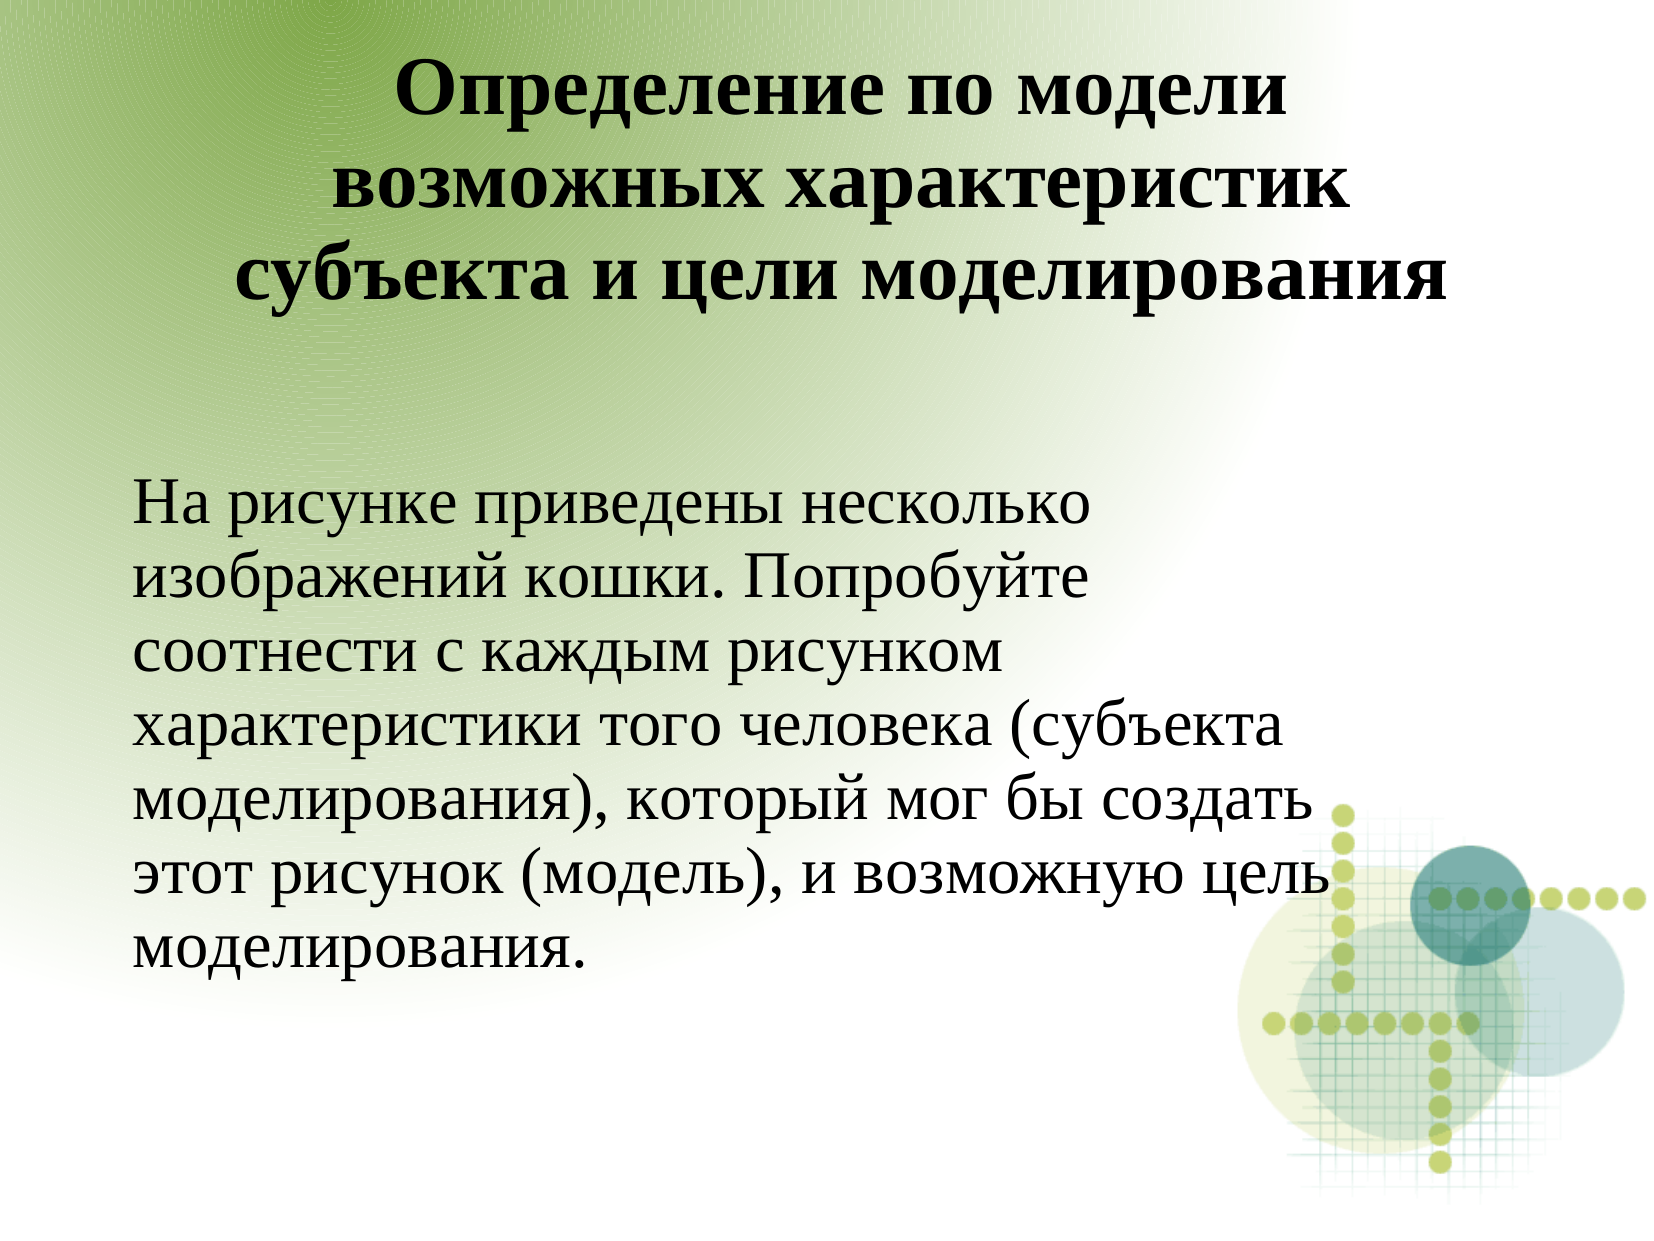

Определение по модели
возможных характеристик
субъекта и цели моделирования
На рисунке приведены несколько изображений кошки. Попробуйте соотнести с каждым рисунком характеристики того человека (субъекта моделирования), который мог бы создать этот рисунок (модель), и возможную цель моделирования.